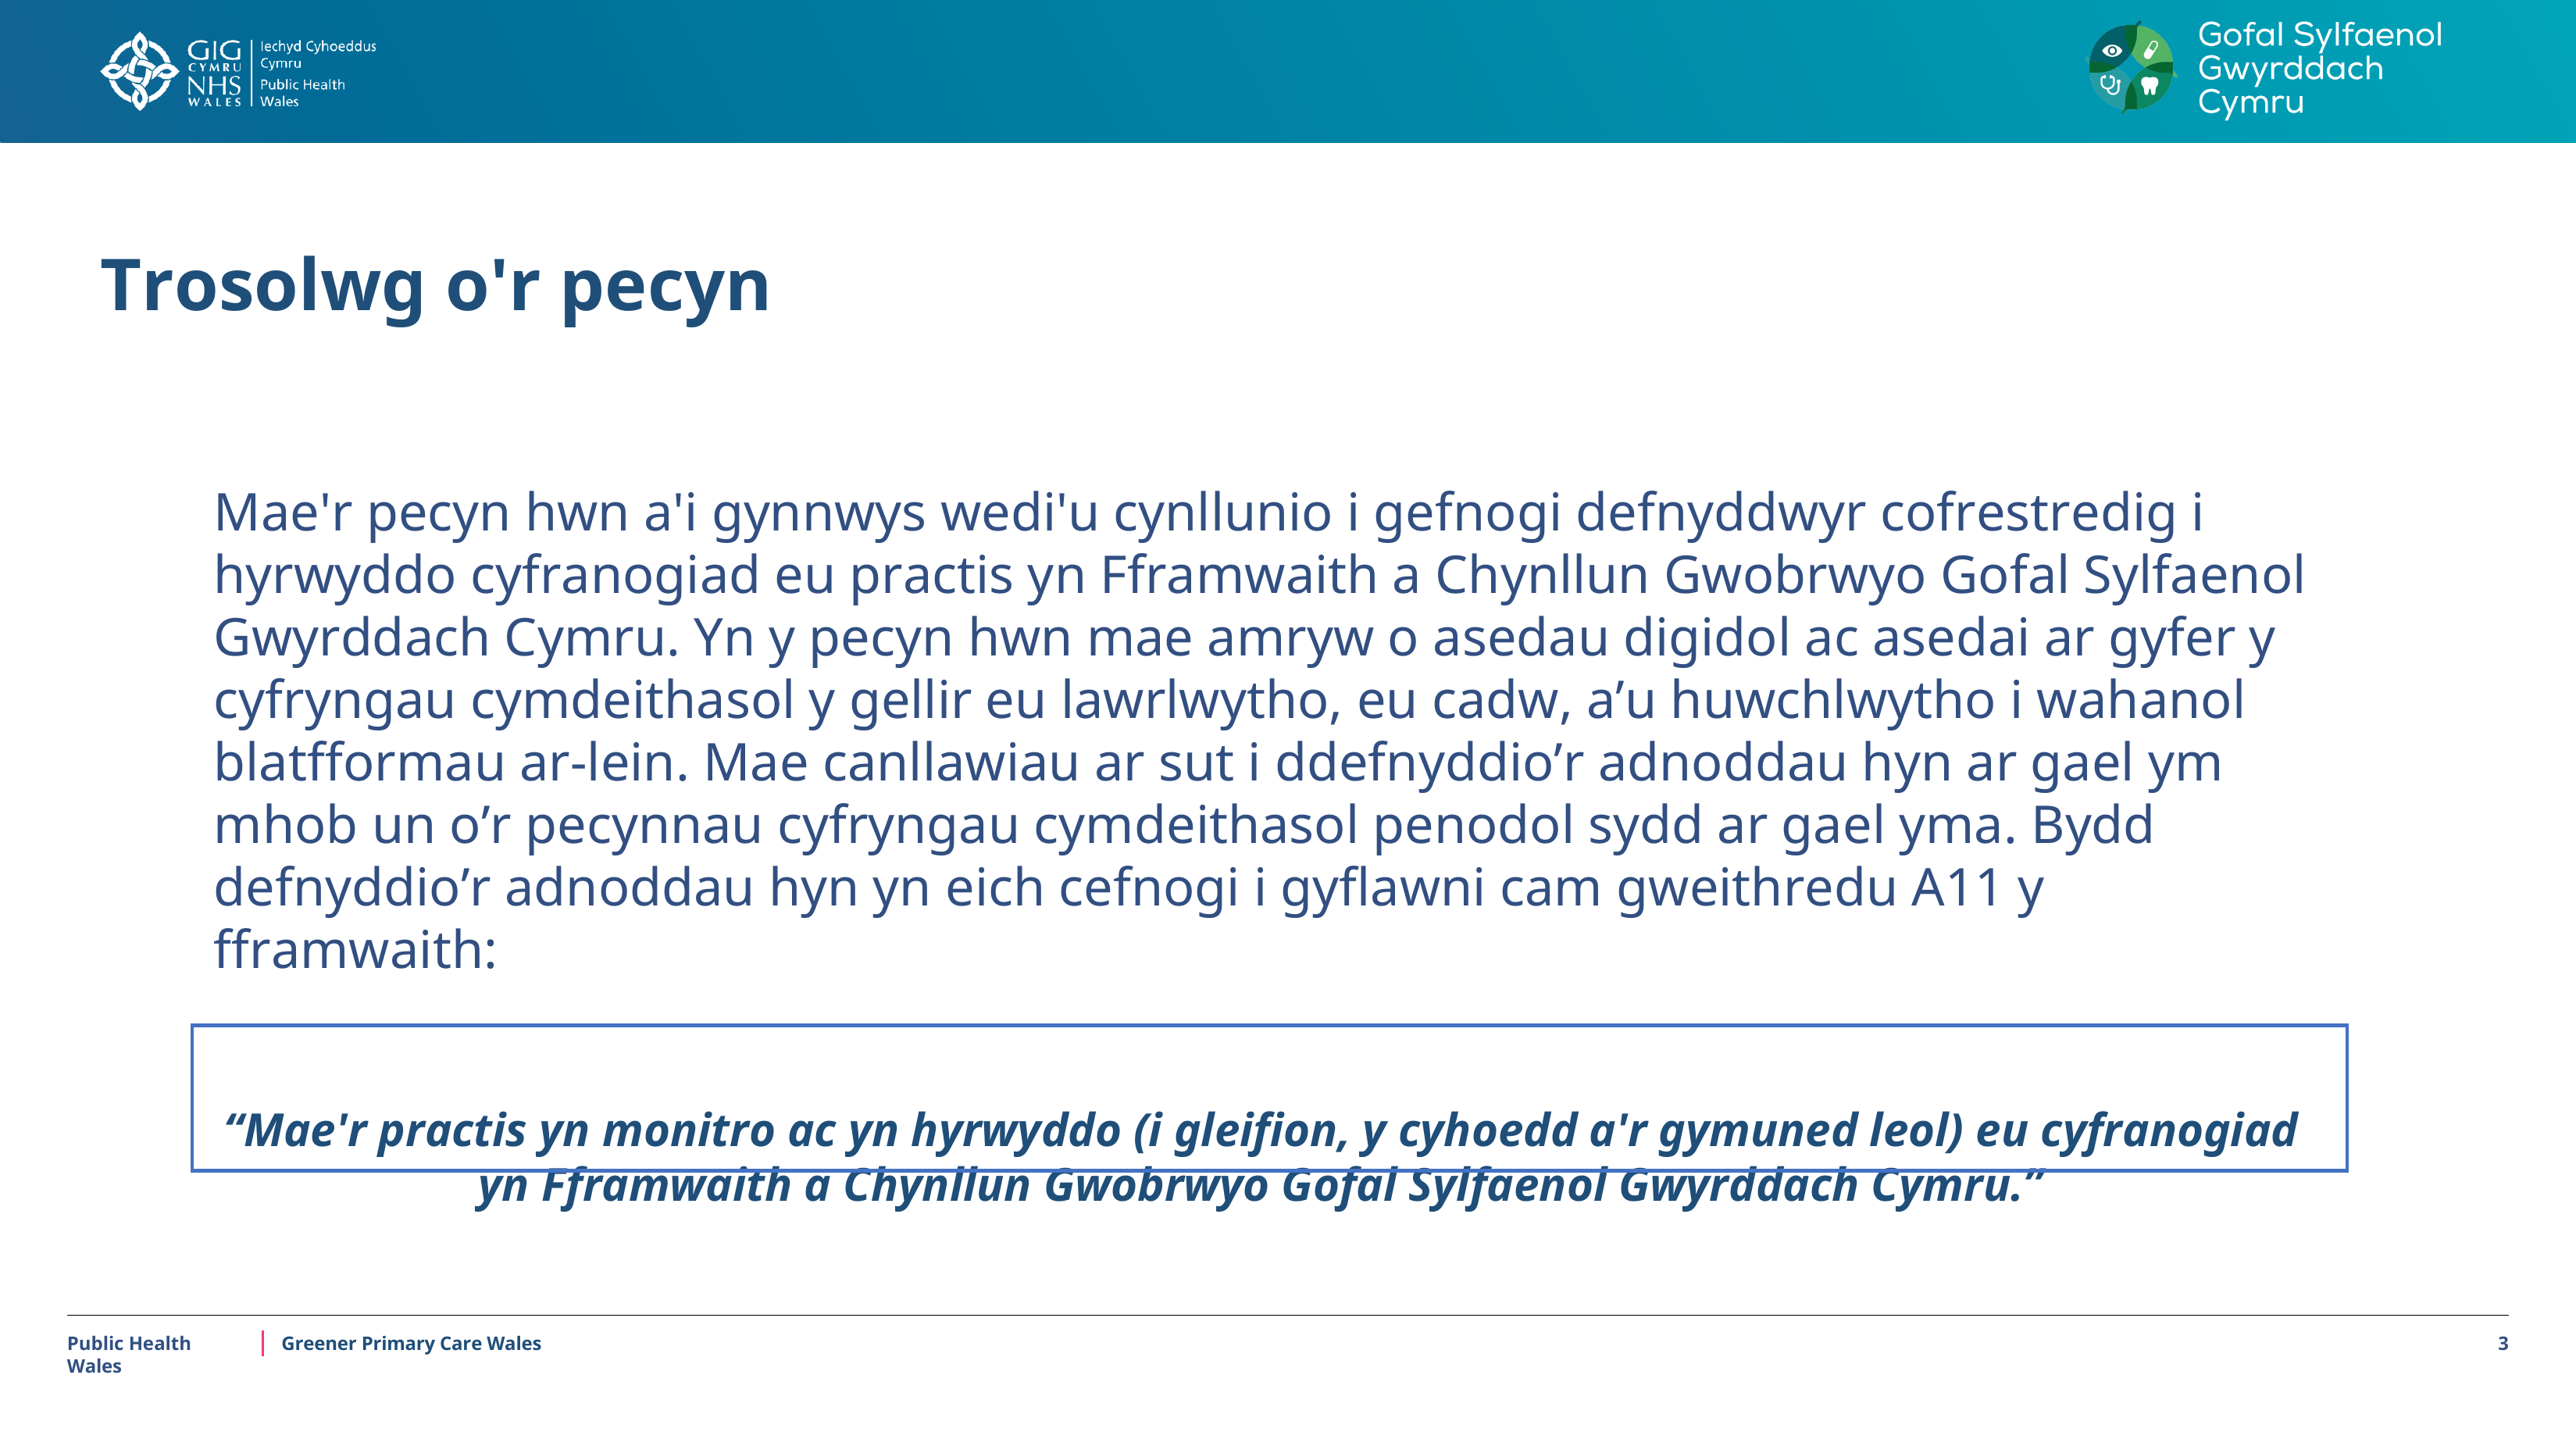

# Trosolwg o'r pecyn
Mae'r pecyn hwn a'i gynnwys wedi'u cynllunio i gefnogi defnyddwyr cofrestredig i hyrwyddo cyfranogiad eu practis yn Fframwaith a Chynllun Gwobrwyo Gofal Sylfaenol Gwyrddach Cymru. Yn y pecyn hwn mae amryw o asedau digidol ac asedai ar gyfer y cyfryngau cymdeithasol y gellir eu lawrlwytho, eu cadw, a’u huwchlwytho i wahanol blatfformau ar-lein. Mae canllawiau ar sut i ddefnyddio’r adnoddau hyn ar gael ym mhob un o’r pecynnau cyfryngau cymdeithasol penodol sydd ar gael yma. Bydd defnyddio’r adnoddau hyn yn eich cefnogi i gyflawni cam gweithredu A11 y fframwaith:
“Mae'r practis yn monitro ac yn hyrwyddo (i gleifion, y cyhoedd a'r gymuned leol) eu cyfranogiad yn Fframwaith a Chynllun Gwobrwyo Gofal Sylfaenol Gwyrddach Cymru.”
Public Health Wales
Greener Primary Care Wales